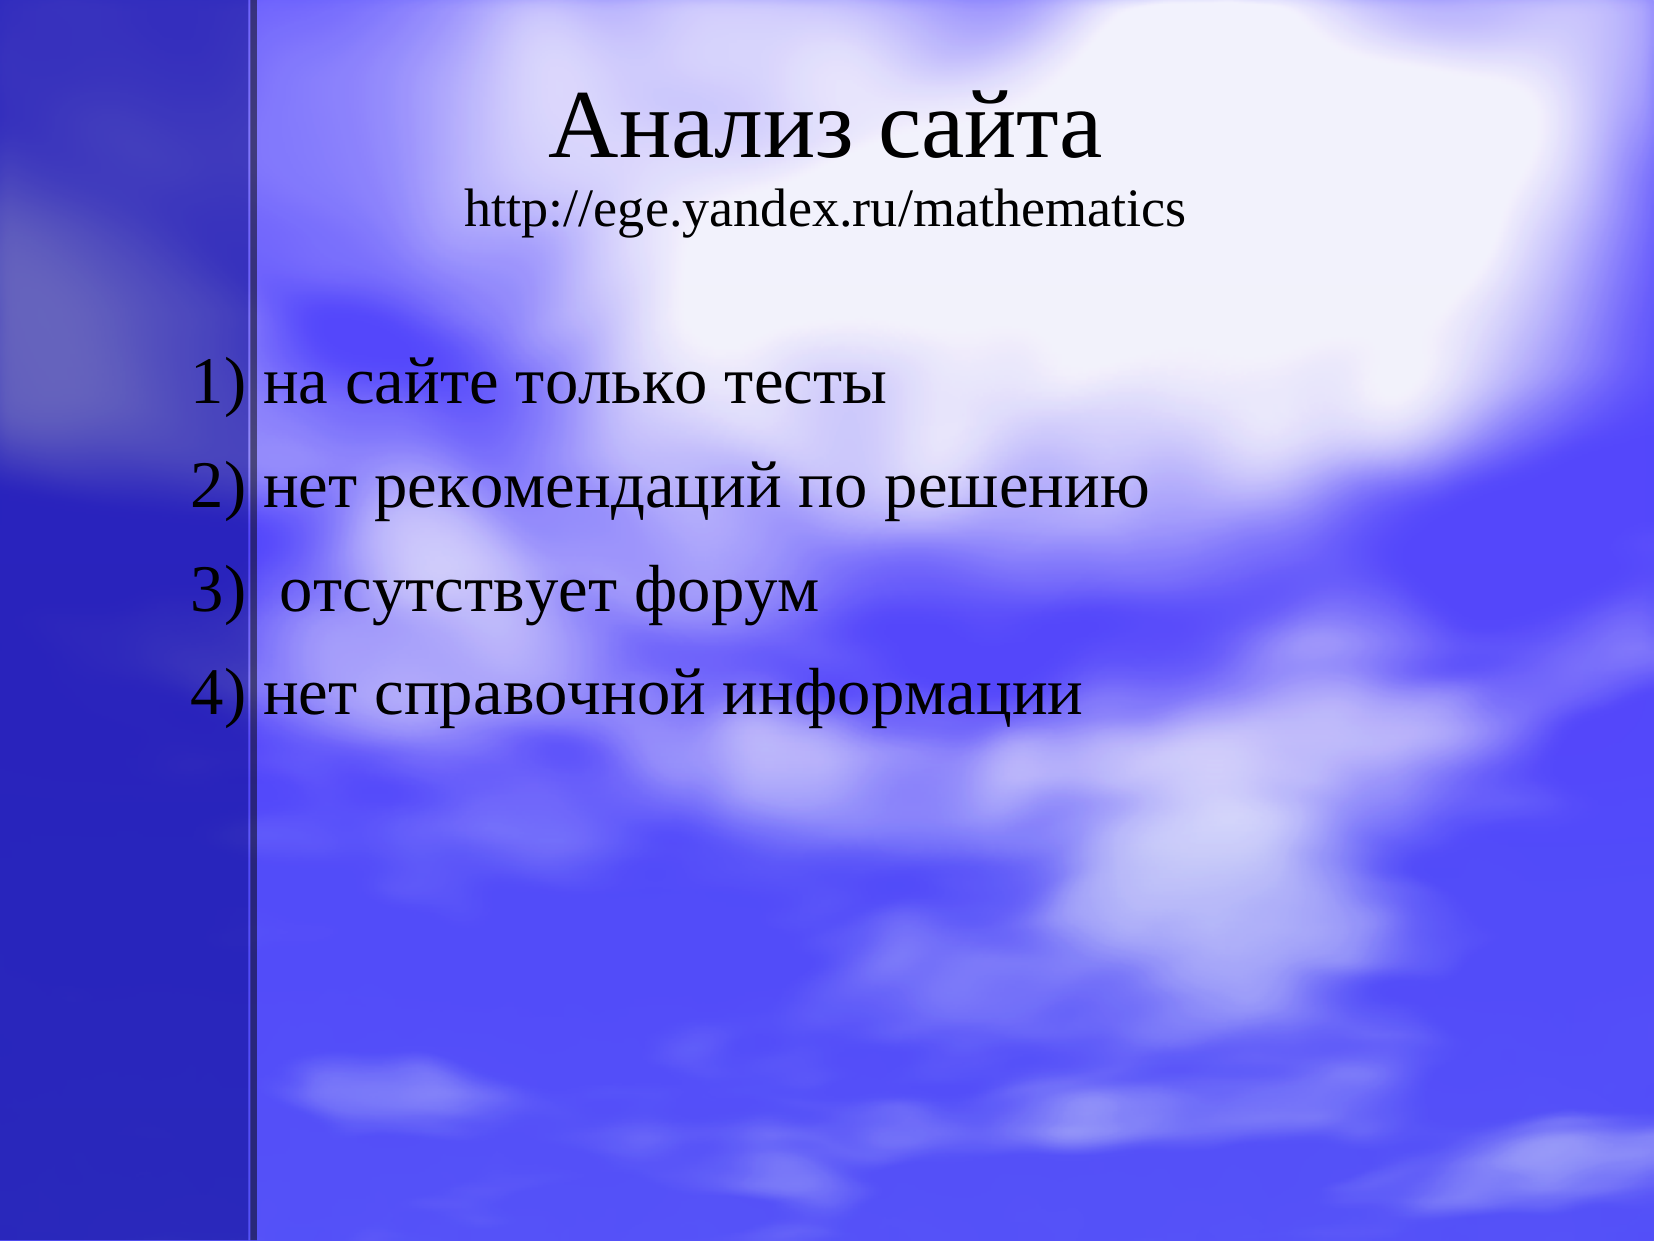

# Анализ сайта http://ege.yandex.ru/mathematics
1) на сайте только тесты
2) нет рекомендаций по решению
3) отсутствует форум
4) нет справочной информации